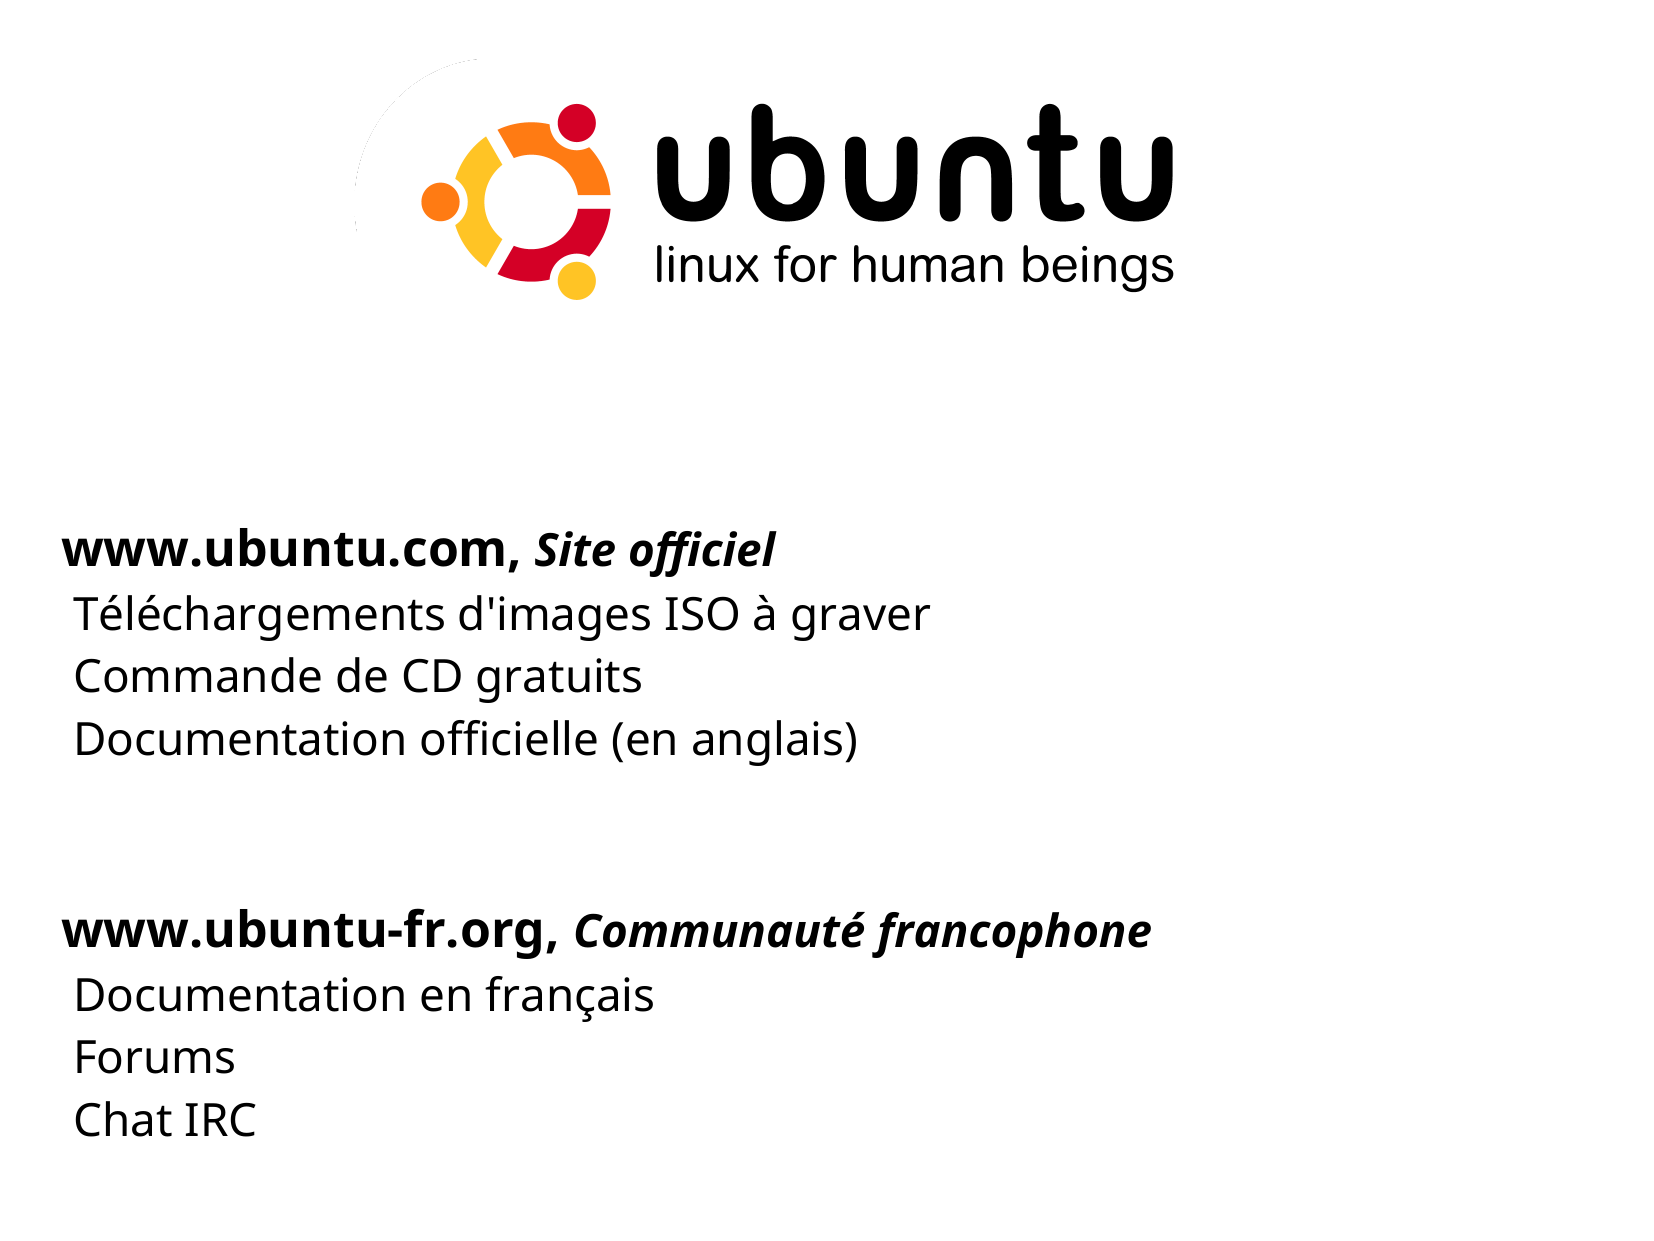

www.ubuntu.com, Site officiel
 Téléchargements d'images ISO à graver
 Commande de CD gratuits
 Documentation officielle (en anglais)
www.ubuntu-fr.org, Communauté francophone
 Documentation en français
 Forums
 Chat IRC